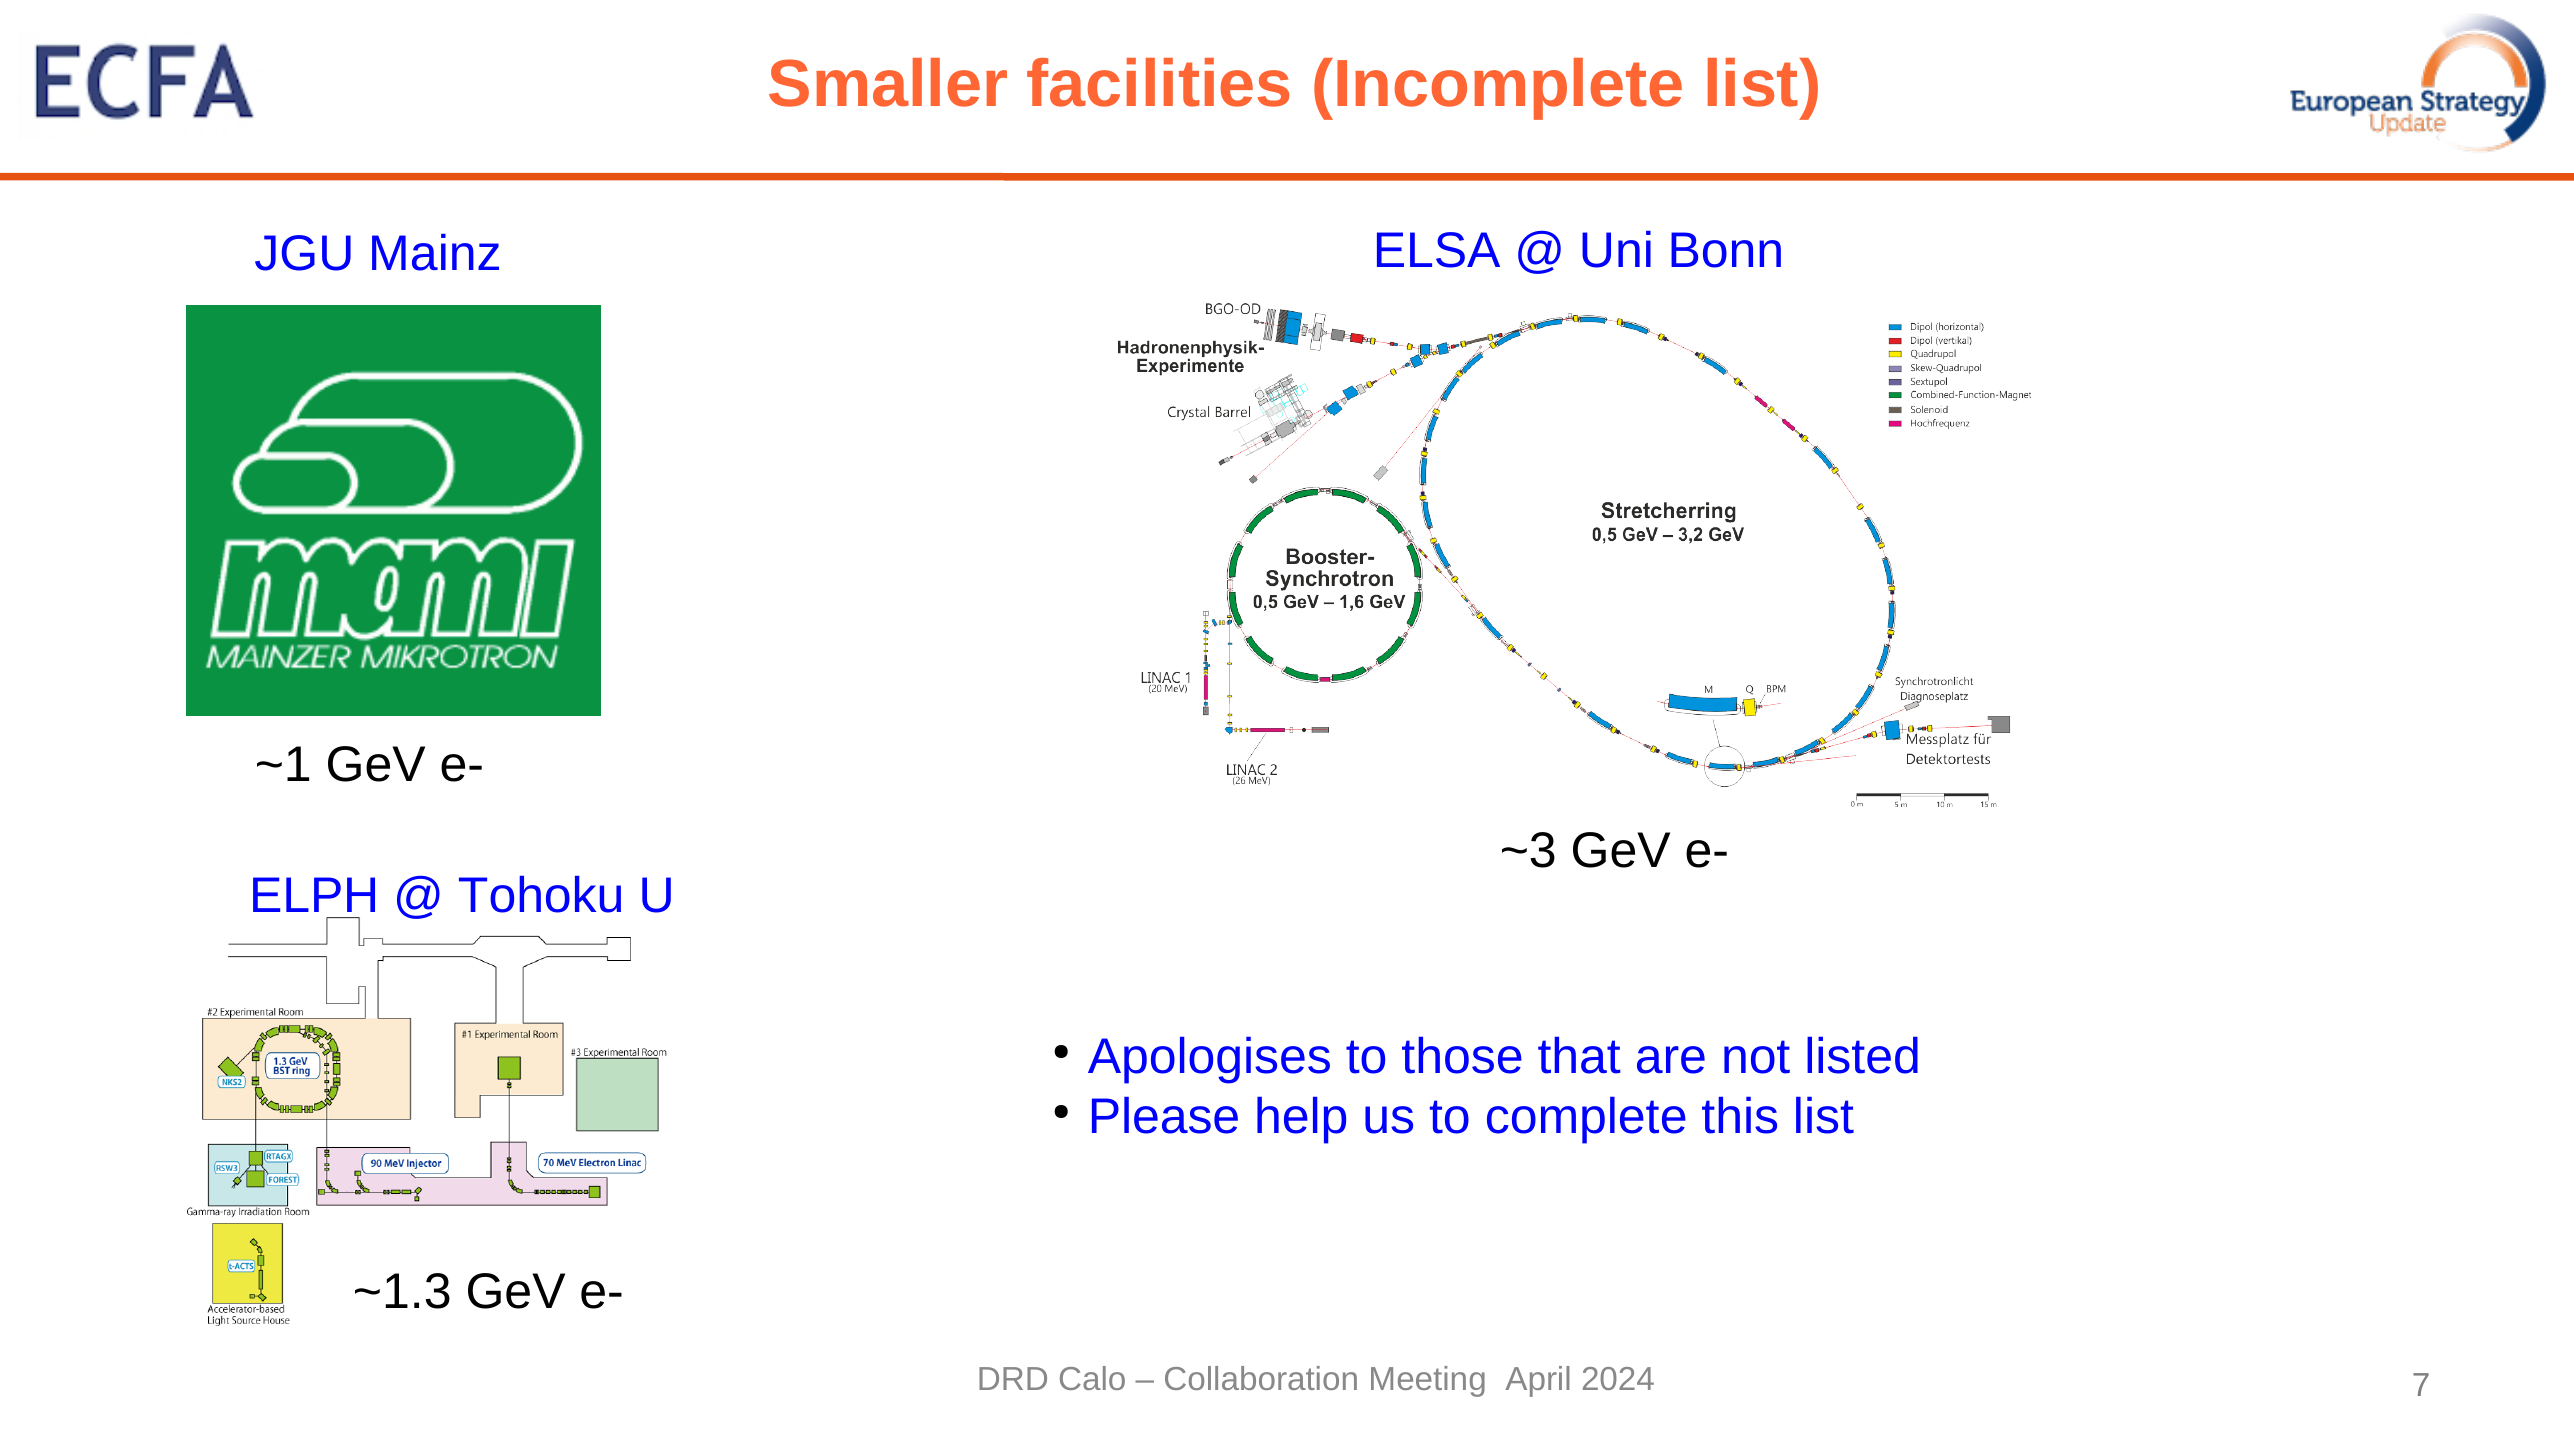

# Smaller facilities (Incomplete list)
ELSA @ Uni Bonn
JGU Mainz
~1 GeV e-
~3 GeV e-
ELPH @ Tohoku U
Apologises to those that are not listed
Please help us to complete this list
~1.3 GeV e-
7